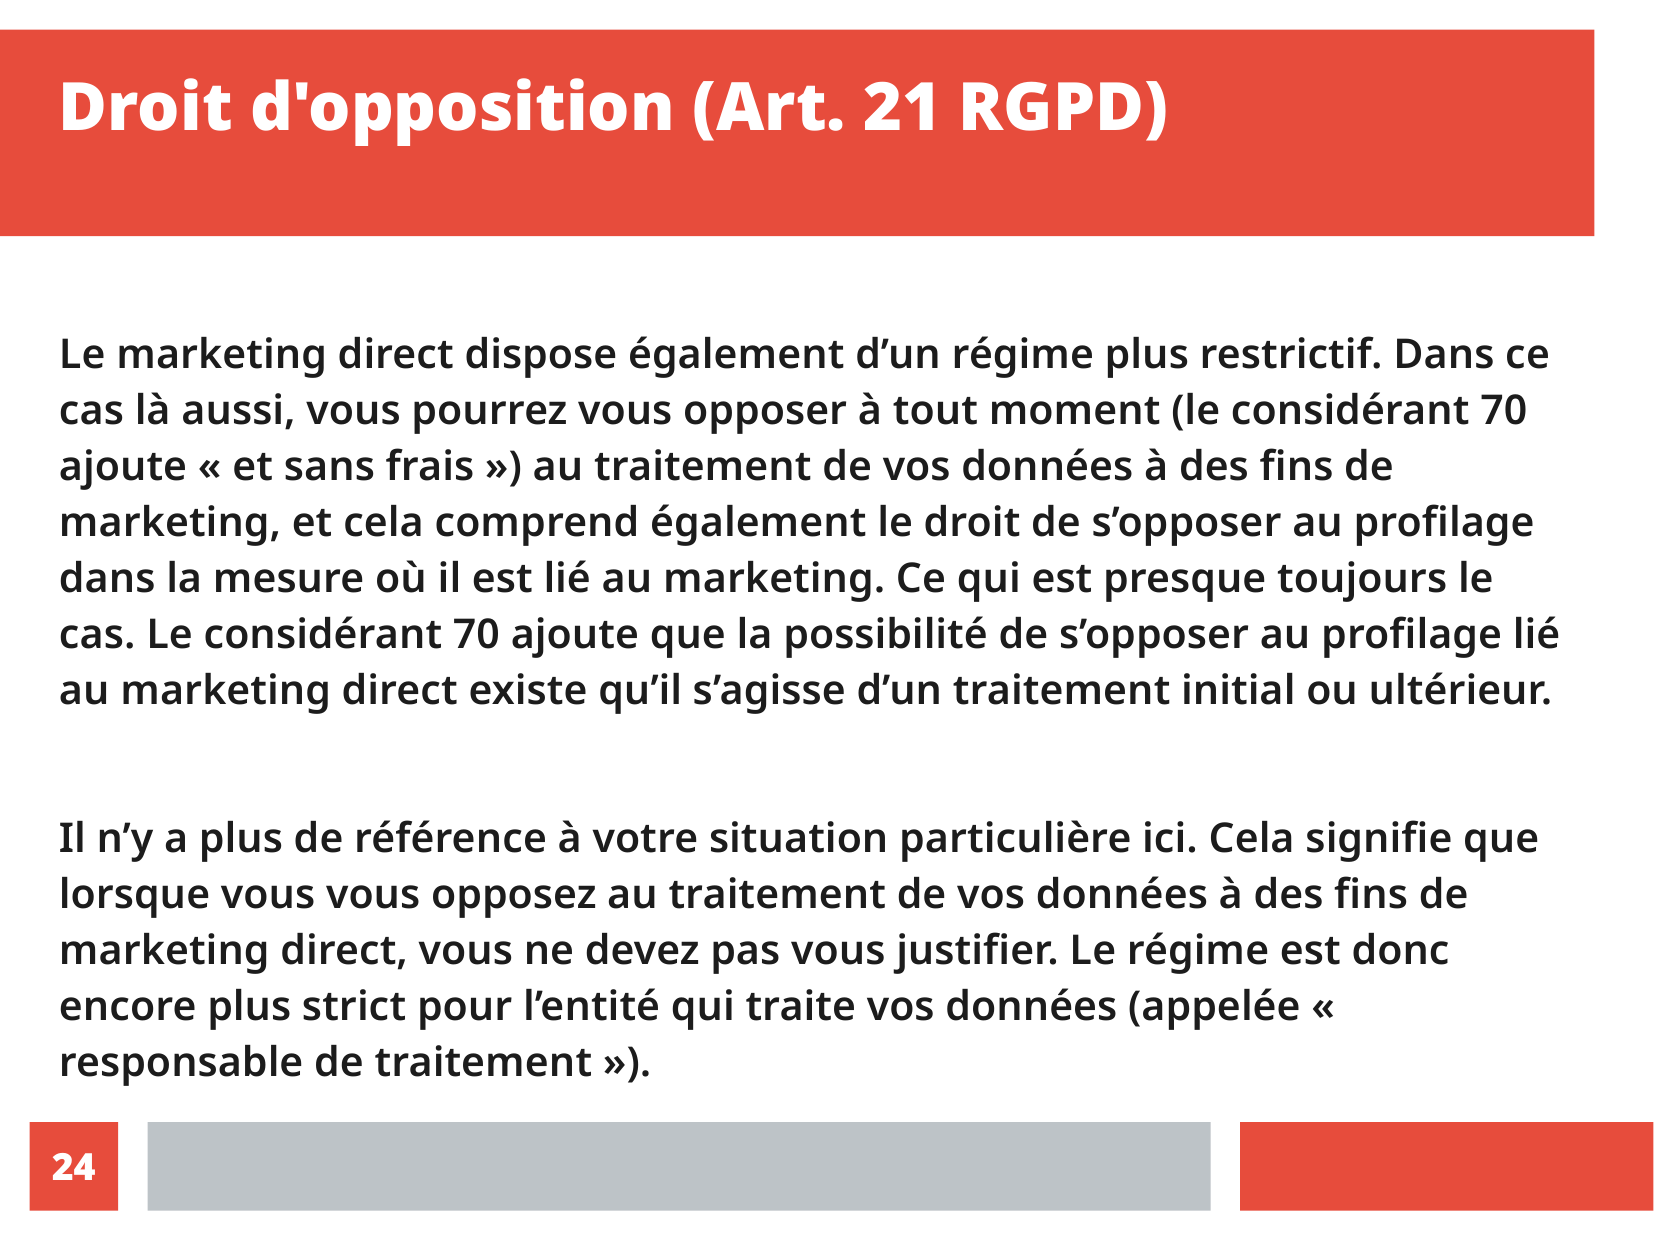

# Droit d'opposition (Art. 21 RGPD)
Le marketing direct dispose également d’un régime plus restrictif. Dans ce cas là aussi, vous pourrez vous opposer à tout moment (le considérant 70 ajoute « et sans frais ») au traitement de vos données à des fins de marketing, et cela comprend également le droit de s’opposer au profilage dans la mesure où il est lié au marketing. Ce qui est presque toujours le cas. Le considérant 70 ajoute que la possibilité de s’opposer au profilage lié au marketing direct existe qu’il s’agisse d’un traitement initial ou ultérieur.
Il n’y a plus de référence à votre situation particulière ici. Cela signifie que lorsque vous vous opposez au traitement de vos données à des fins de marketing direct, vous ne devez pas vous justifier. Le régime est donc encore plus strict pour l’entité qui traite vos données (appelée « responsable de traitement »).
24